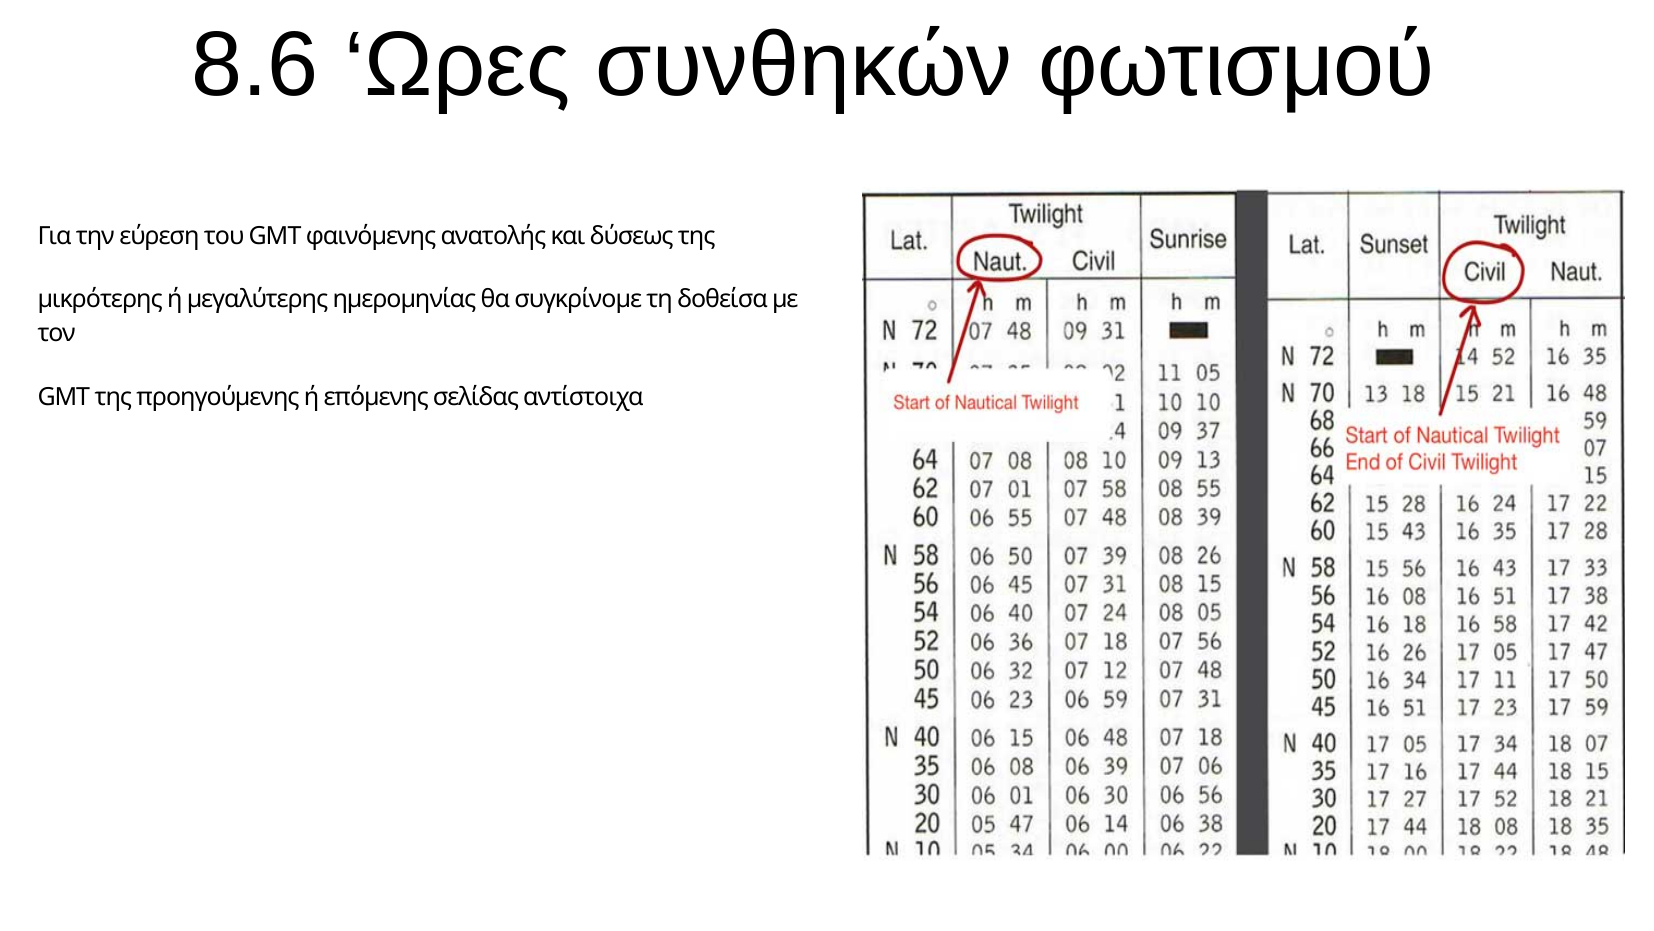

# 8.6 ‘Ωρες συνθηκών φωτισμού
Για την εύρεση του GΜΤ φαινόμενης ανατολής και δύσεως της
μικρότερης ή μεγαλύτερης ημερομηνίας θα συγκρίνομε τη δοθείσα με τον
GΜΤ της προηγούμενης ή επόμενης σελίδας αντίστοιχα